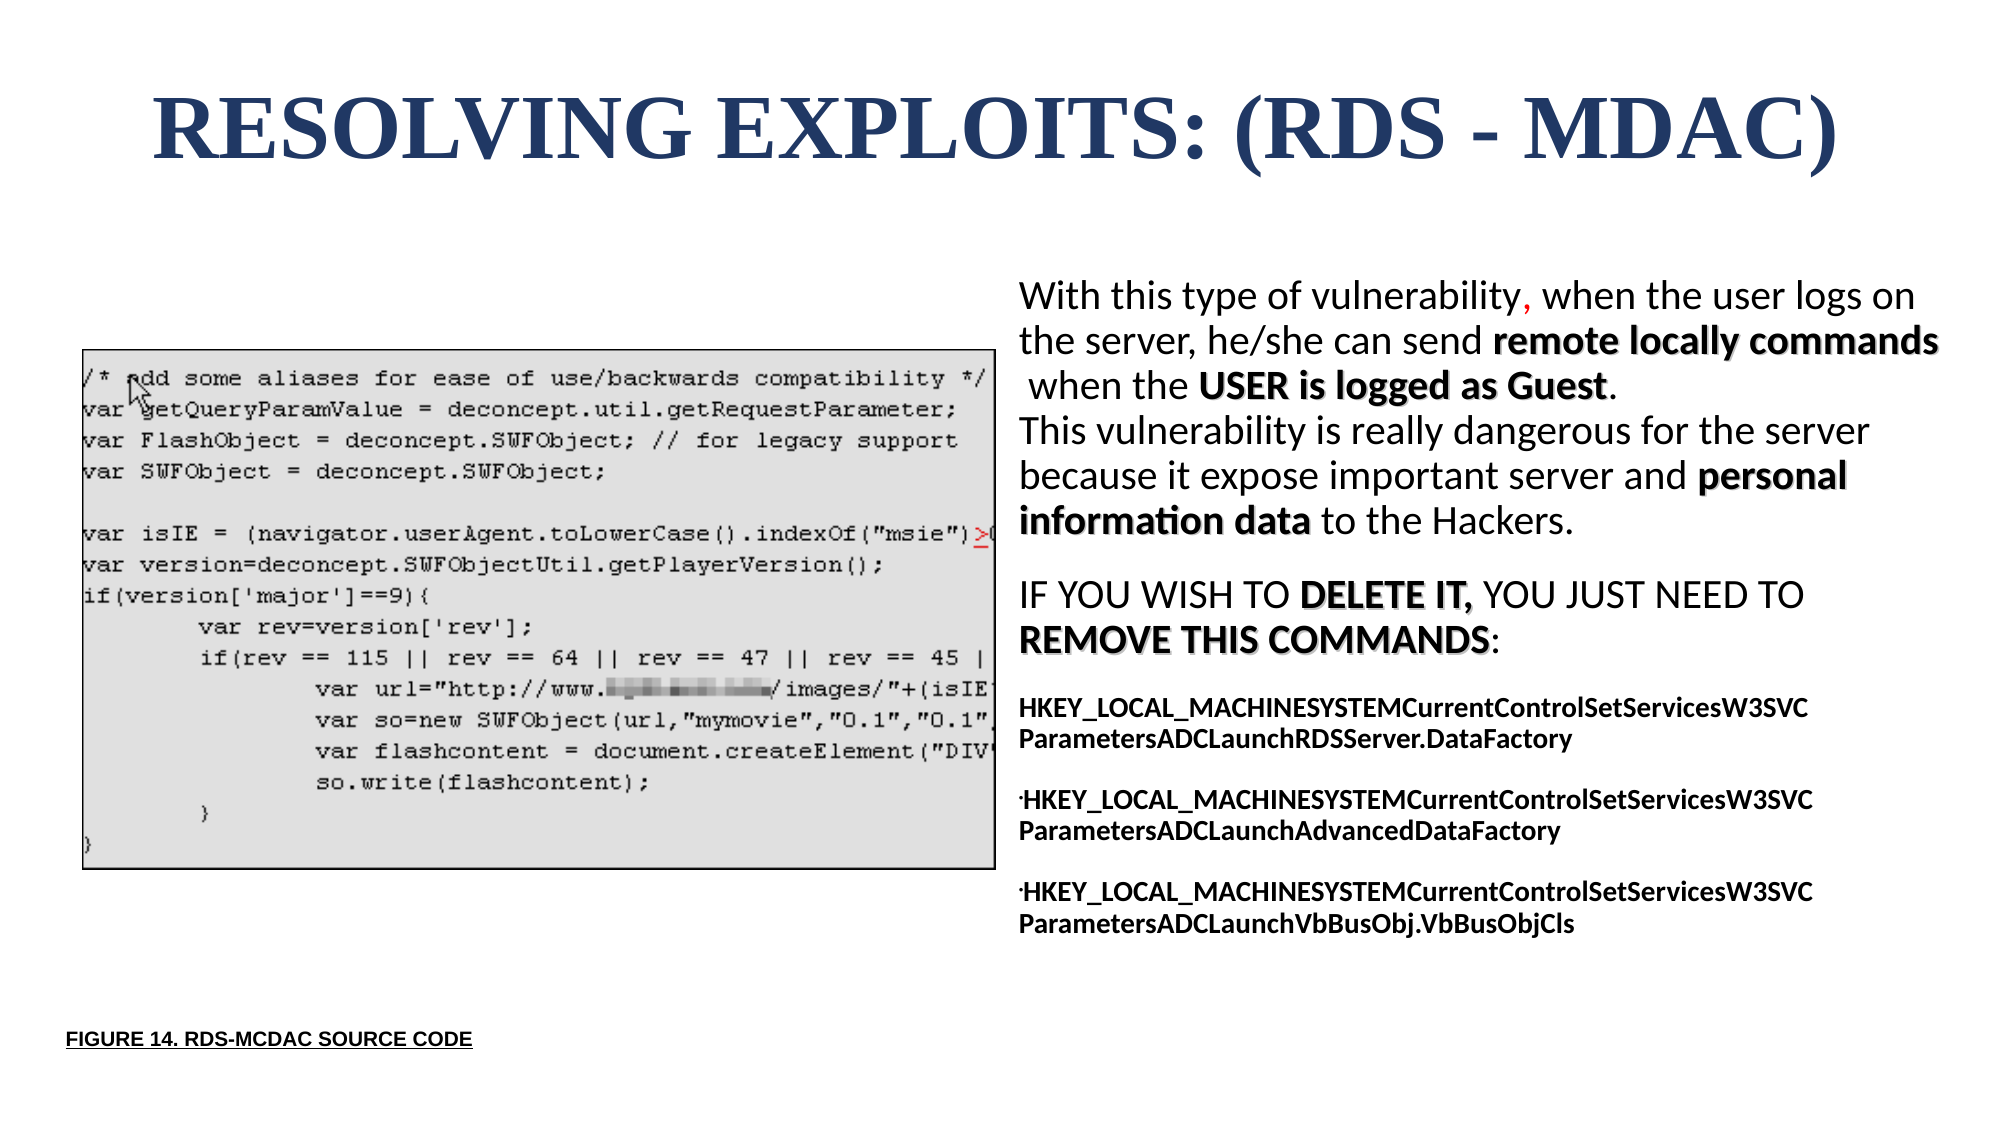

RESOLVING EXPLOITS: (RDS - MDAC)
# With this type of vulnerability, when the user logs on the server, he/she can send remote locally commands when the USER is logged as Guest. This vulnerability is really dangerous for the server because it expose important server and personal information data to the Hackers.
IF YOU WISH TO DELETE IT, YOU JUST NEED TO REMOVE THIS COMMANDS:
HKEY_LOCAL_MACHINESYSTEMCurrentControlSetServicesW3SVC ParametersADCLaunchRDSServer.DataFactory
HKEY_LOCAL_MACHINESYSTEMCurrentControlSetServicesW3SVC ParametersADCLaunchAdvancedDataFactory
HKEY_LOCAL_MACHINESYSTEMCurrentControlSetServicesW3SVC ParametersADCLaunchVbBusObj.VbBusObjCls
FIGURE 14. RDS-MCDAC SOURCE CODE